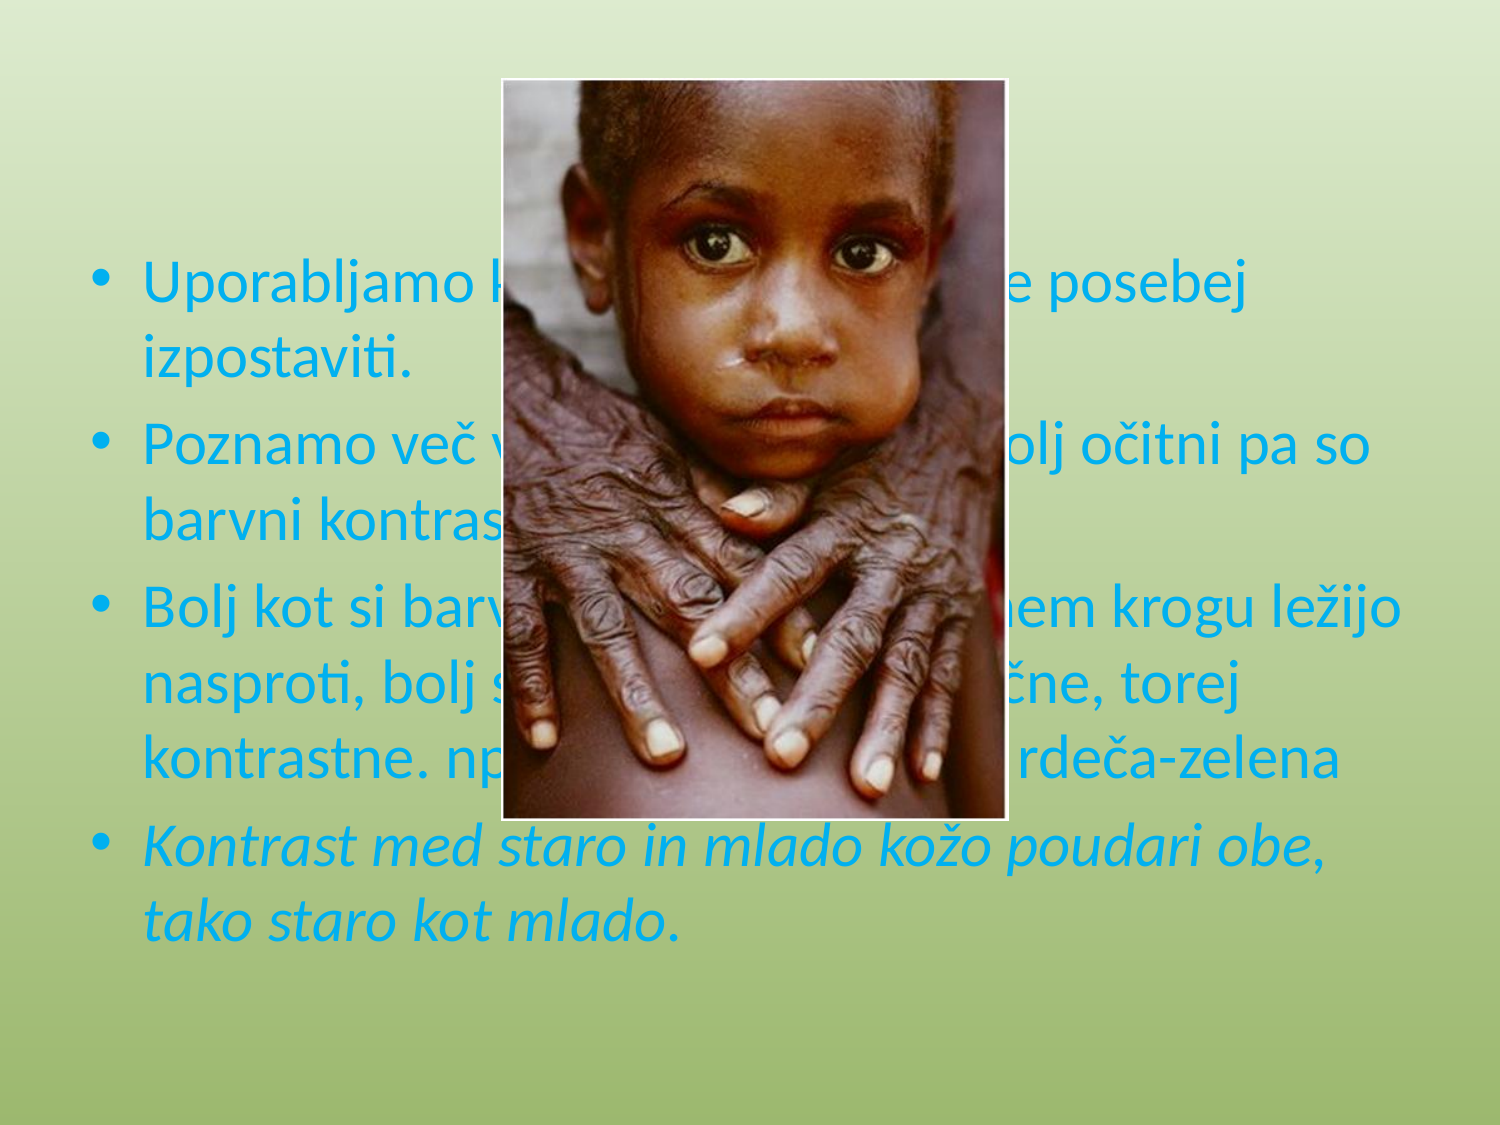

# KONTRAST
Uporabljamo kadar želimo nekaj še posebej izpostaviti.
Poznamo več vrst kontrastov, najbolj očitni pa so barvni kontrasti
Bolj kot si barve v klasičnem barvnem krogu ležijo nasproti, bolj so si med seboj različne, torej kontrastne. npr. modra-rumena in rdeča-zelena
Kontrast med staro in mlado kožo poudari obe, tako staro kot mlado.